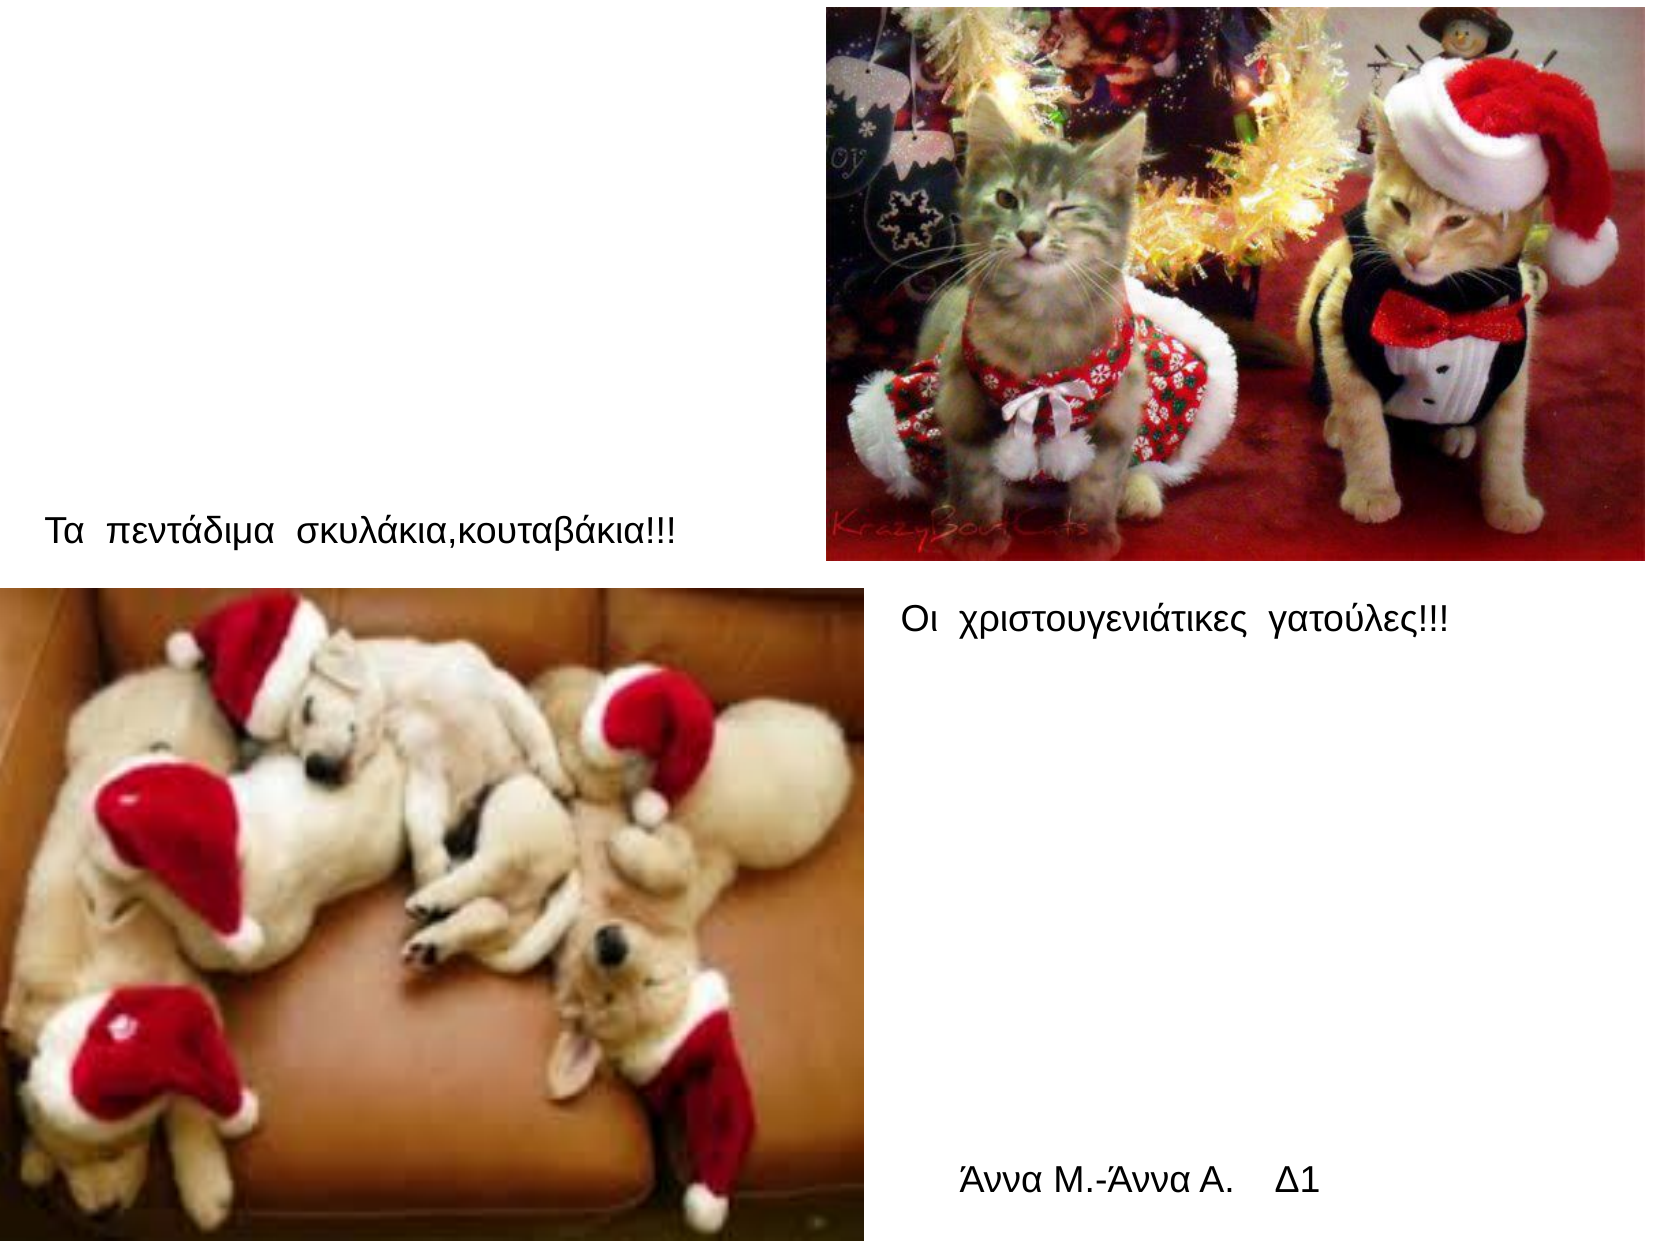

Τα πεντάδιμα σκυλάκια,κουταβάκια!!!
Οι χριστουγενιάτικες γατούλες!!!
Άννα Μ.-Άννα Α. Δ1